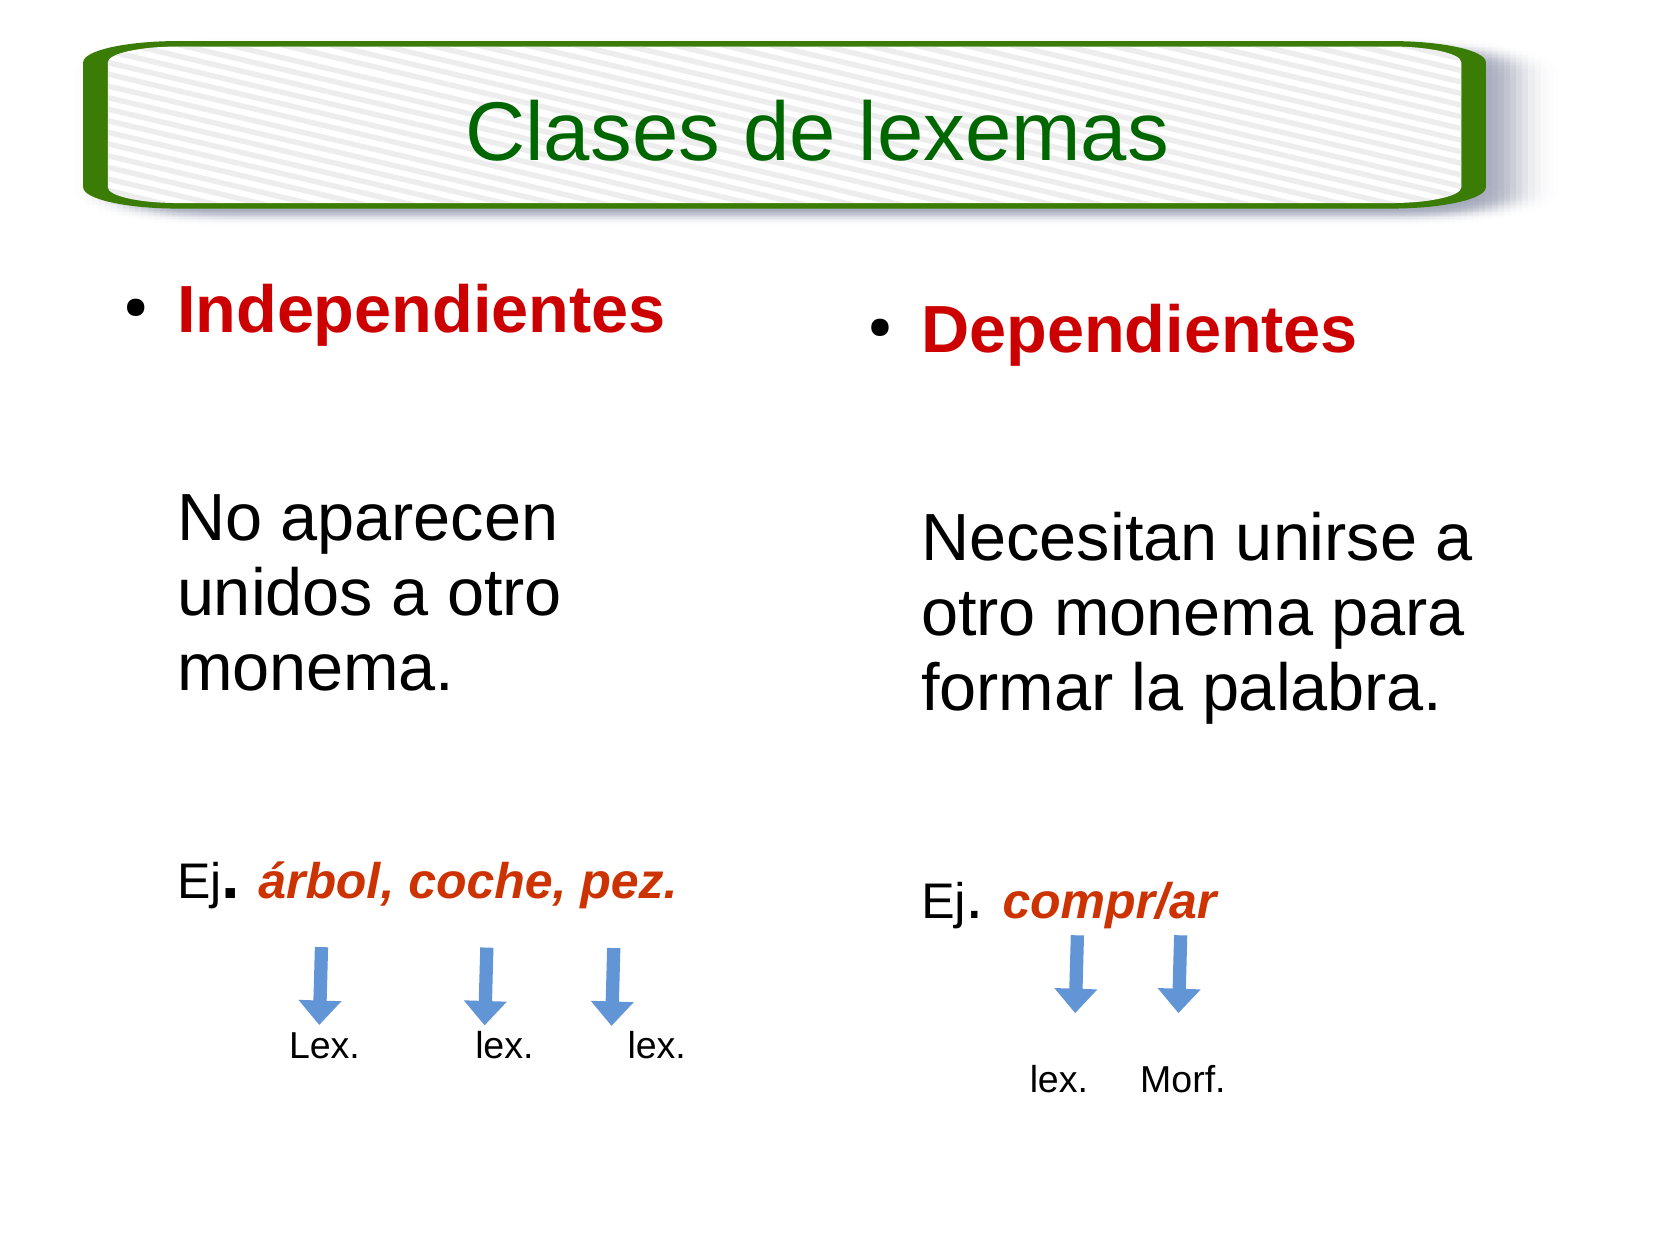

Clases de lexemas
#
Independientes
No aparecen unidos a otro monema.
Ej. árbol, coche, pez.
 Lex. lex. lex.
Dependientes
Necesitan unirse a otro monema para formar la palabra.
Ej. compr/ar
 lex. Morf.